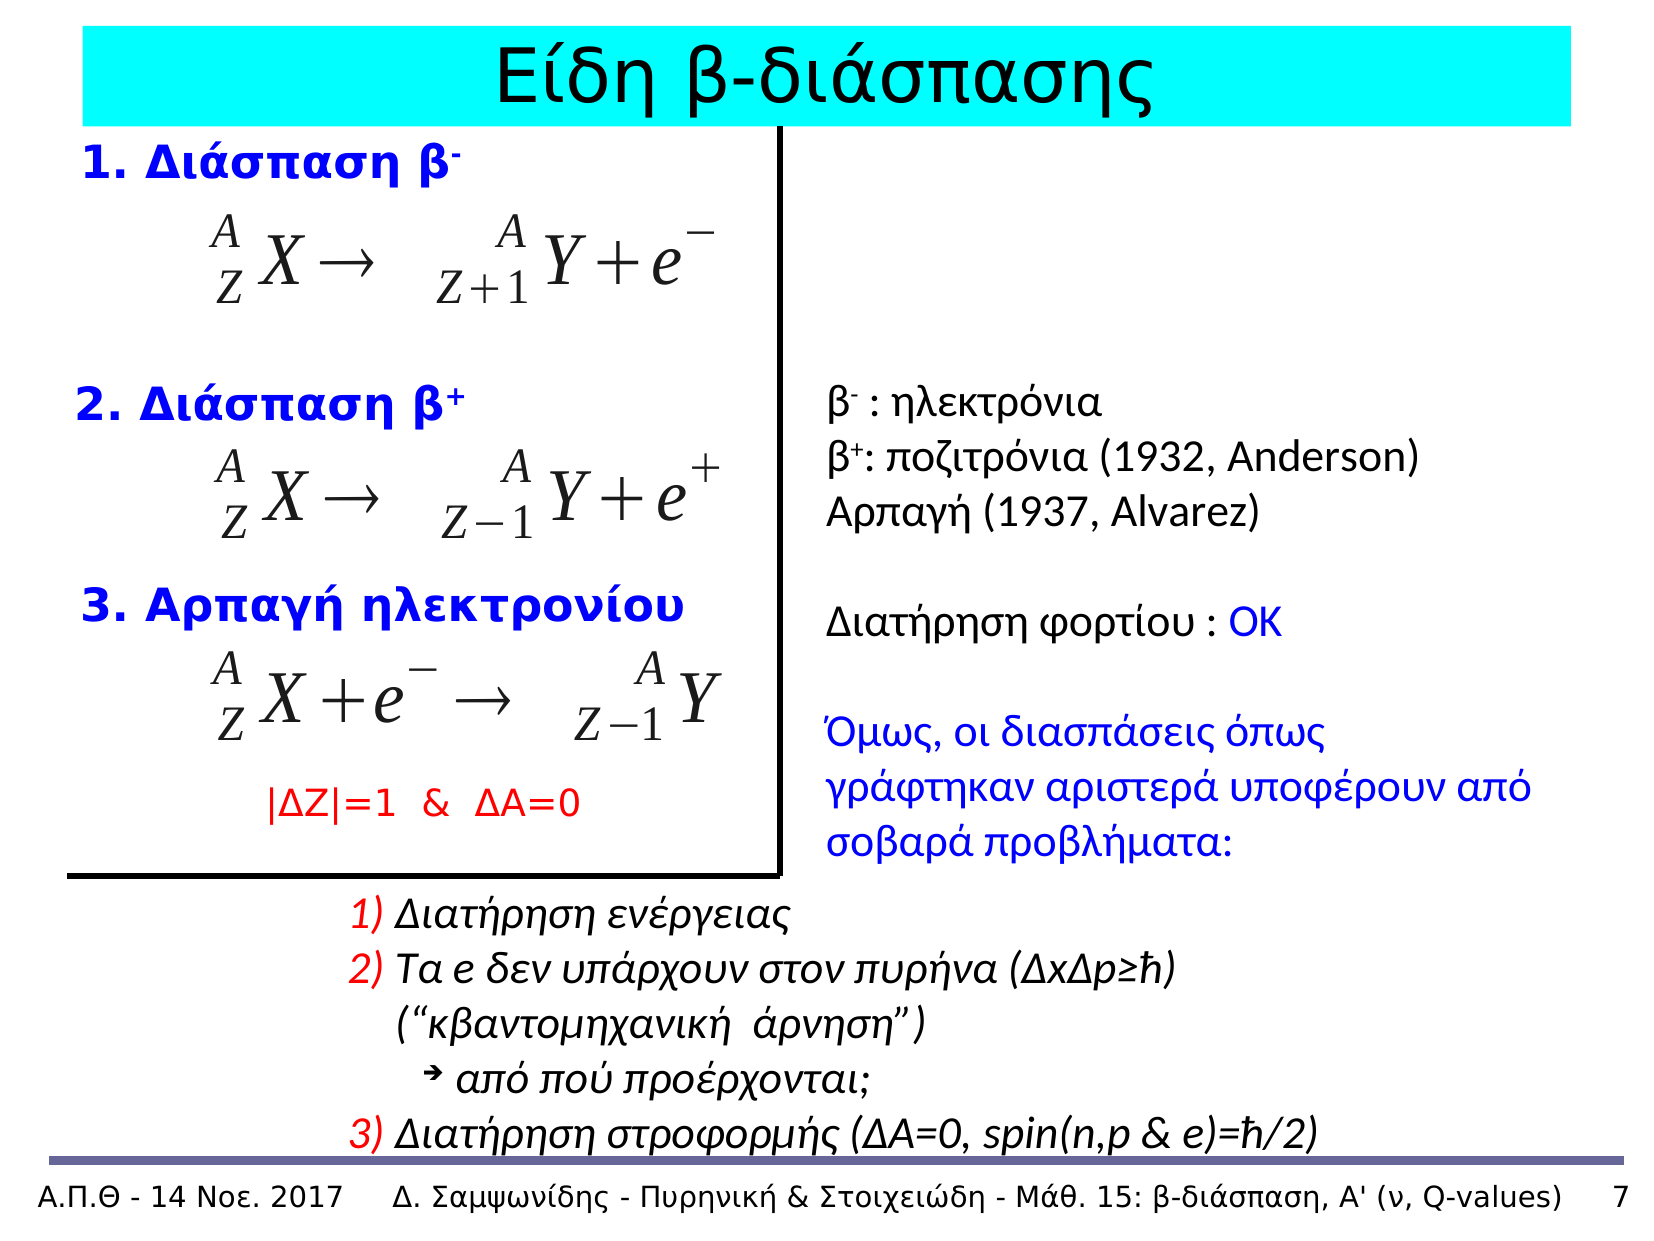

# Είδη β-διάσπασης
1. Διάσπαση β-
β- : ηλεκτρόνια
β+: ποζιτρόνια (1932, Αnderson)
Αρπαγή (1937, Alvarez)
Διατήρηση φορτίου : ΟΚ
Όμως, οι διασπάσεις όπως
γράφτηκαν αριστερά υποφέρουν από σοβαρά προβλήματα:
2. Διάσπαση β+
3. Αρπαγή ηλεκτρονίου
|ΔΖ|=1 & ΔΑ=0
 Διατήρηση ενέργειας
 Tα e δεν υπάρχουν στον πυρήνα (ΔxΔp≥ħ)
 (“κβαντομηχανική άρνηση”)
 από πού προέρχονται;
 Διατήρηση στροφορμής (ΔΑ=0, spin(n,p & e)=ħ/2)
Α.Π.Θ - 14 Νοε. 2017
Δ. Σαμψωνίδης - Πυρηνική & Στοιχειώδη - Μάθ. 15: β-διάσπαση, A' (ν, Q-values)
7